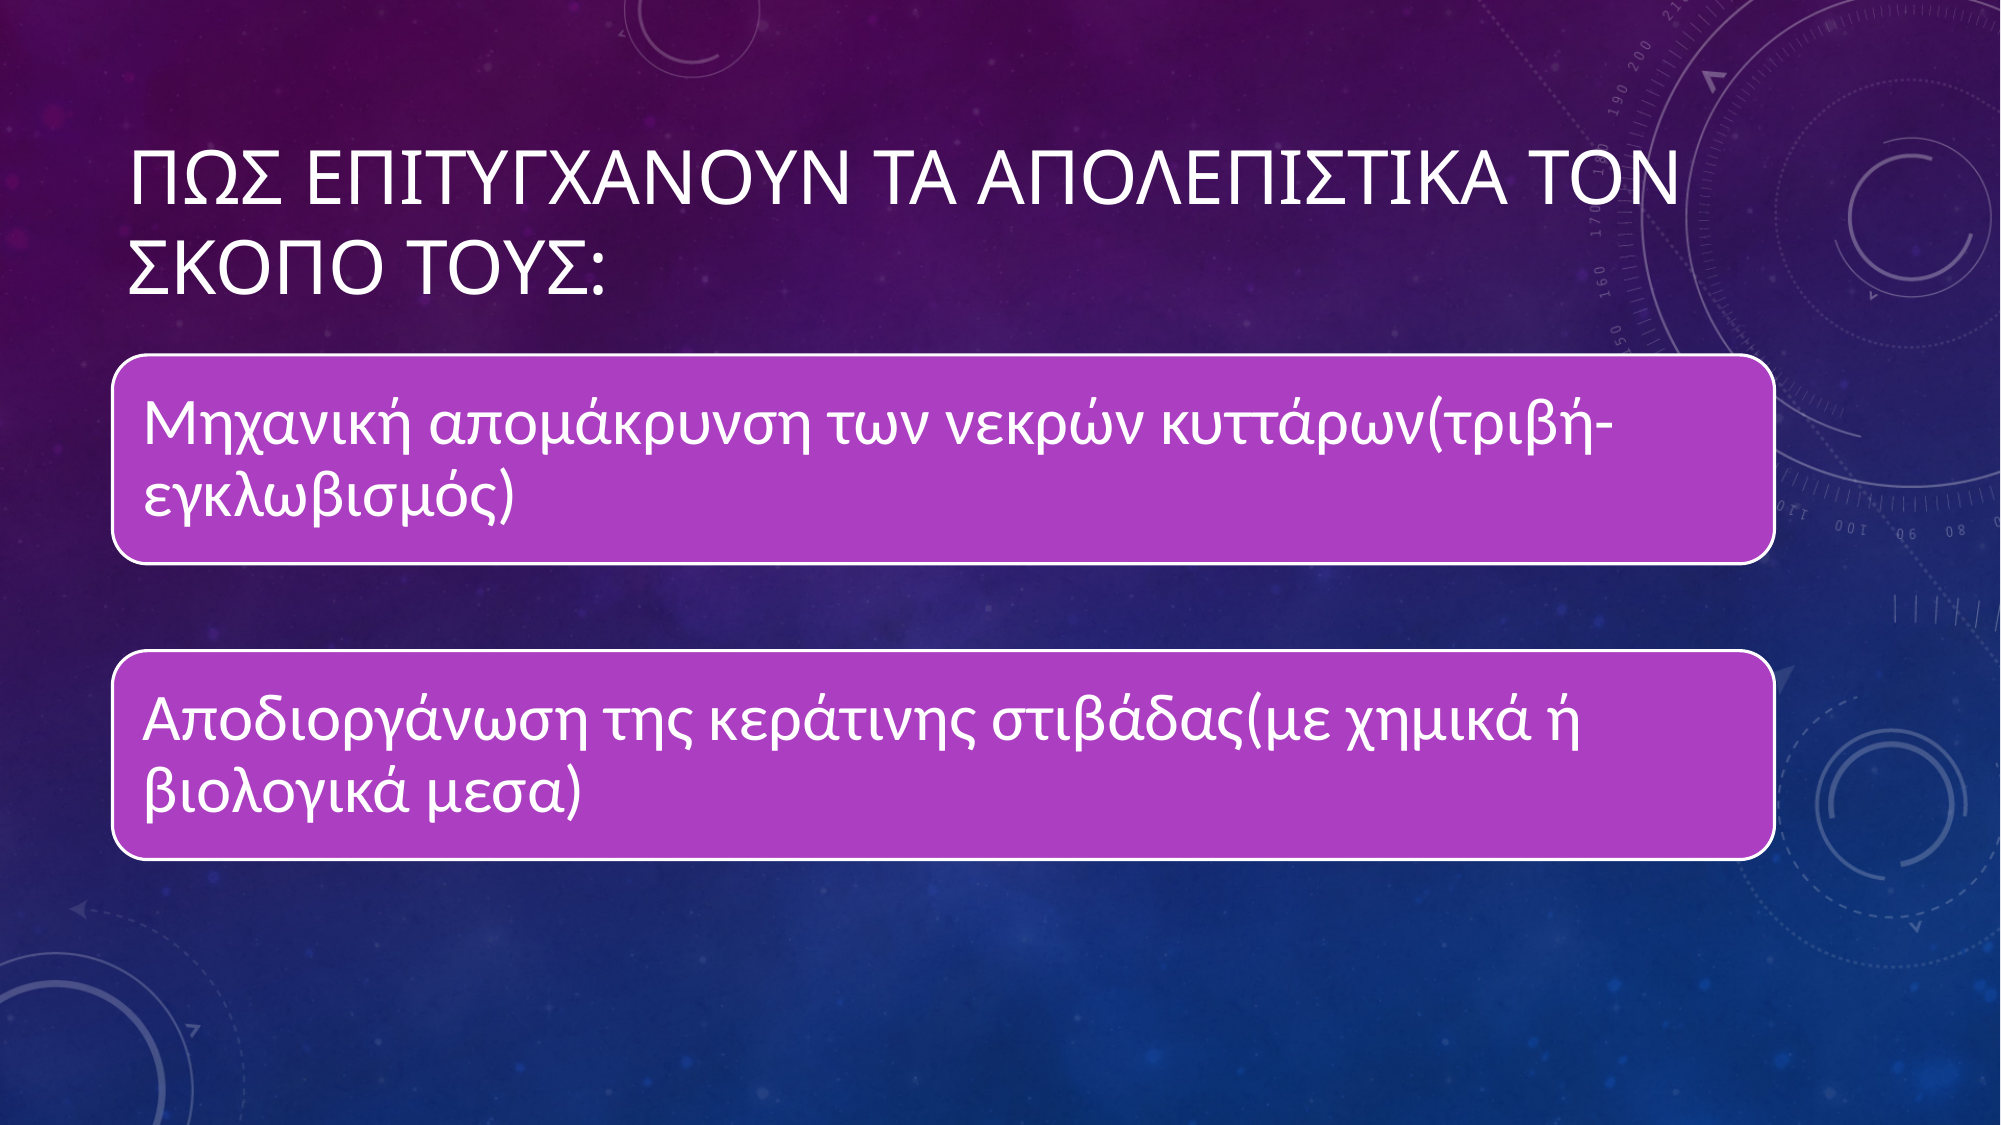

# ΠΩΣ ΕΠΙΤΥΓΧΑΝΟΥΝ ΤΑ ΑΠΟΛΕΠΙΣΤΙΚΑ ΤΟΝ ΣΚΟΠΟ ΤΟΥΣ:
Μηχανική απομάκρυνση των νεκρών κυττάρων(τριβή-εγκλωβισμός)
Αποδιοργάνωση της κεράτινης στιβάδας(με χημικά ή βιολογικά μεσα)